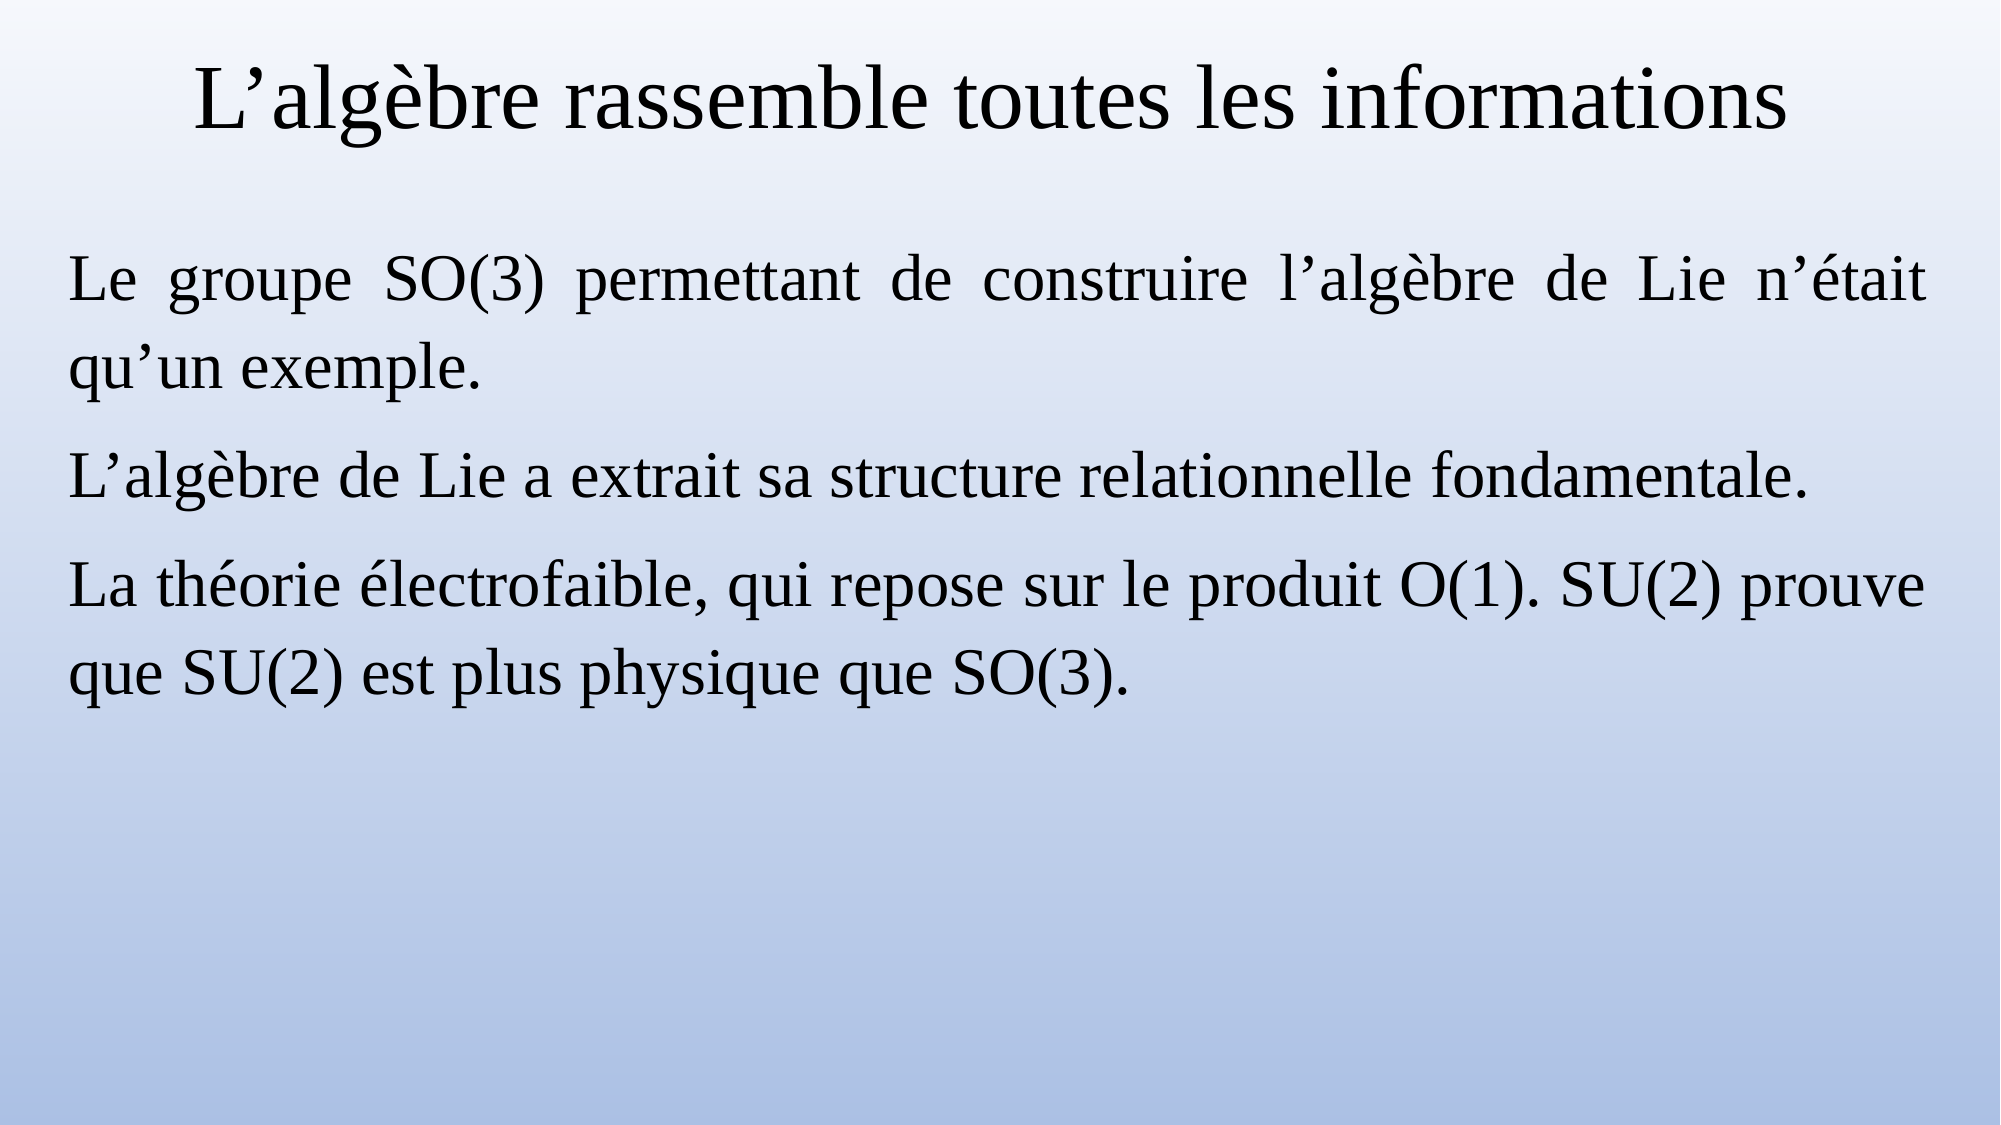

# L’algèbre rassemble toutes les informations
Le groupe SO(3) permettant de construire l’algèbre de Lie n’était qu’un exemple.
L’algèbre de Lie a extrait sa structure relationnelle fondamentale.
La théorie électrofaible, qui repose sur le produit O(1). SU(2) prouve que SU(2) est plus physique que SO(3).